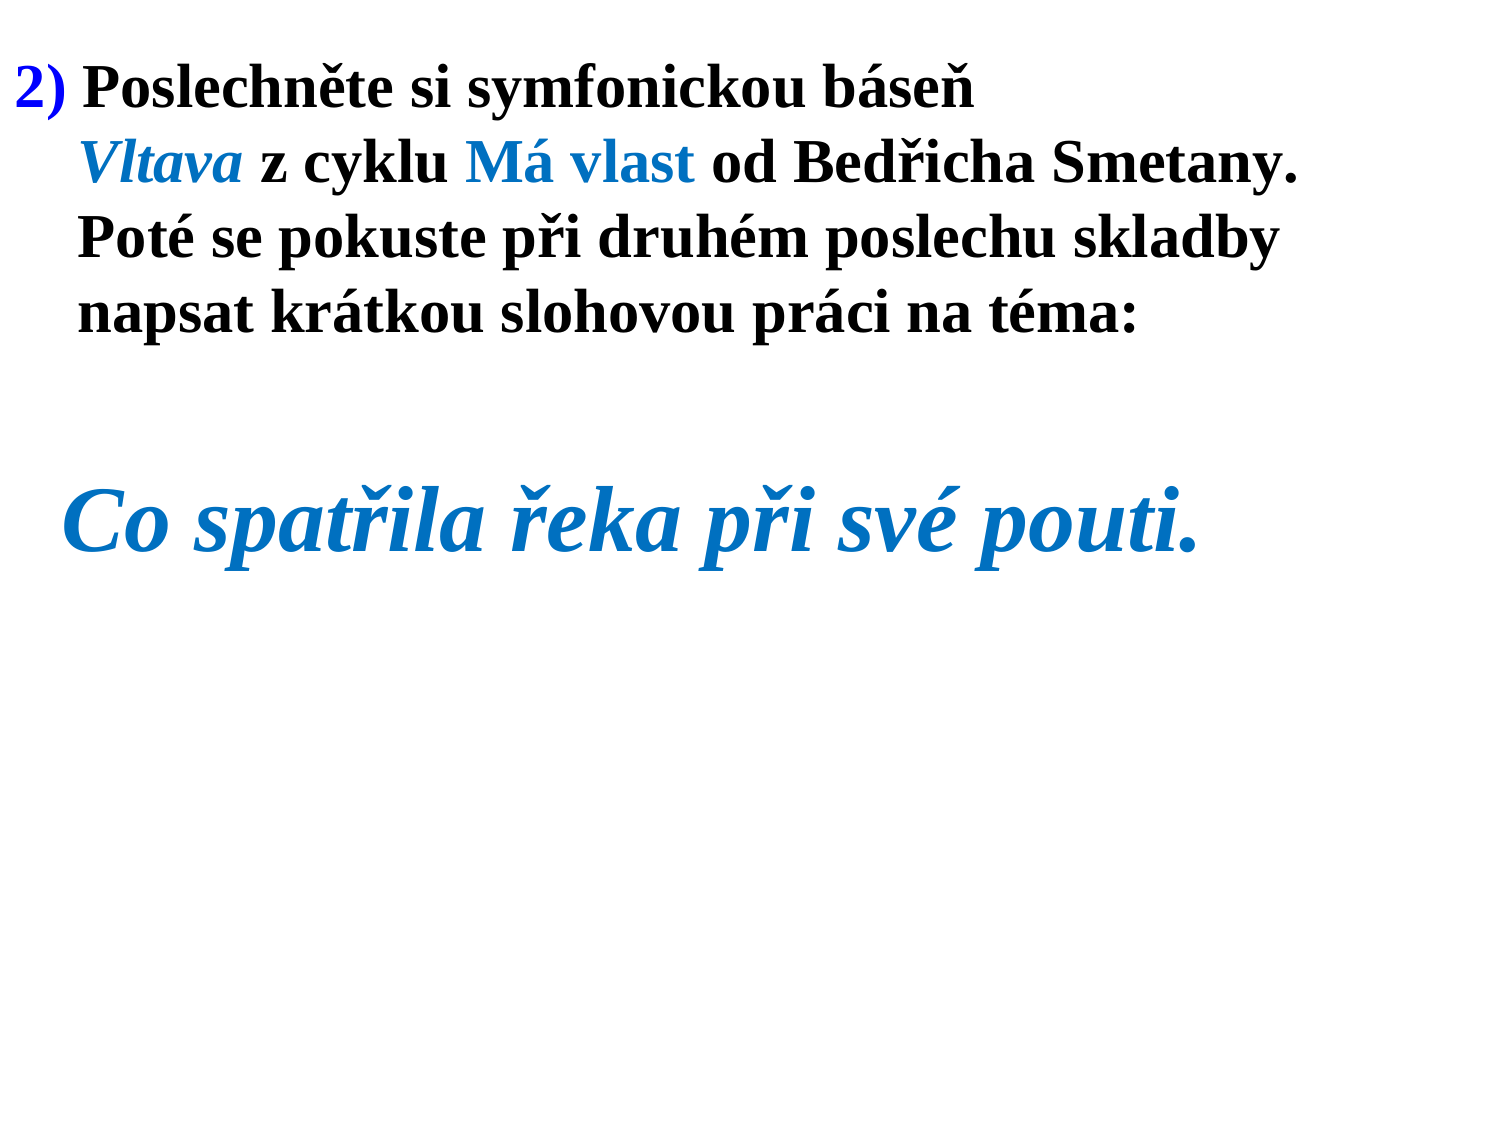

2) Poslechněte si symfonickou báseň
 Vltava z cyklu Má vlast od Bedřicha Smetany.
 Poté se pokuste při druhém poslechu skladby
 napsat krátkou slohovou práci na téma:
 Co spatřila řeka při své pouti.